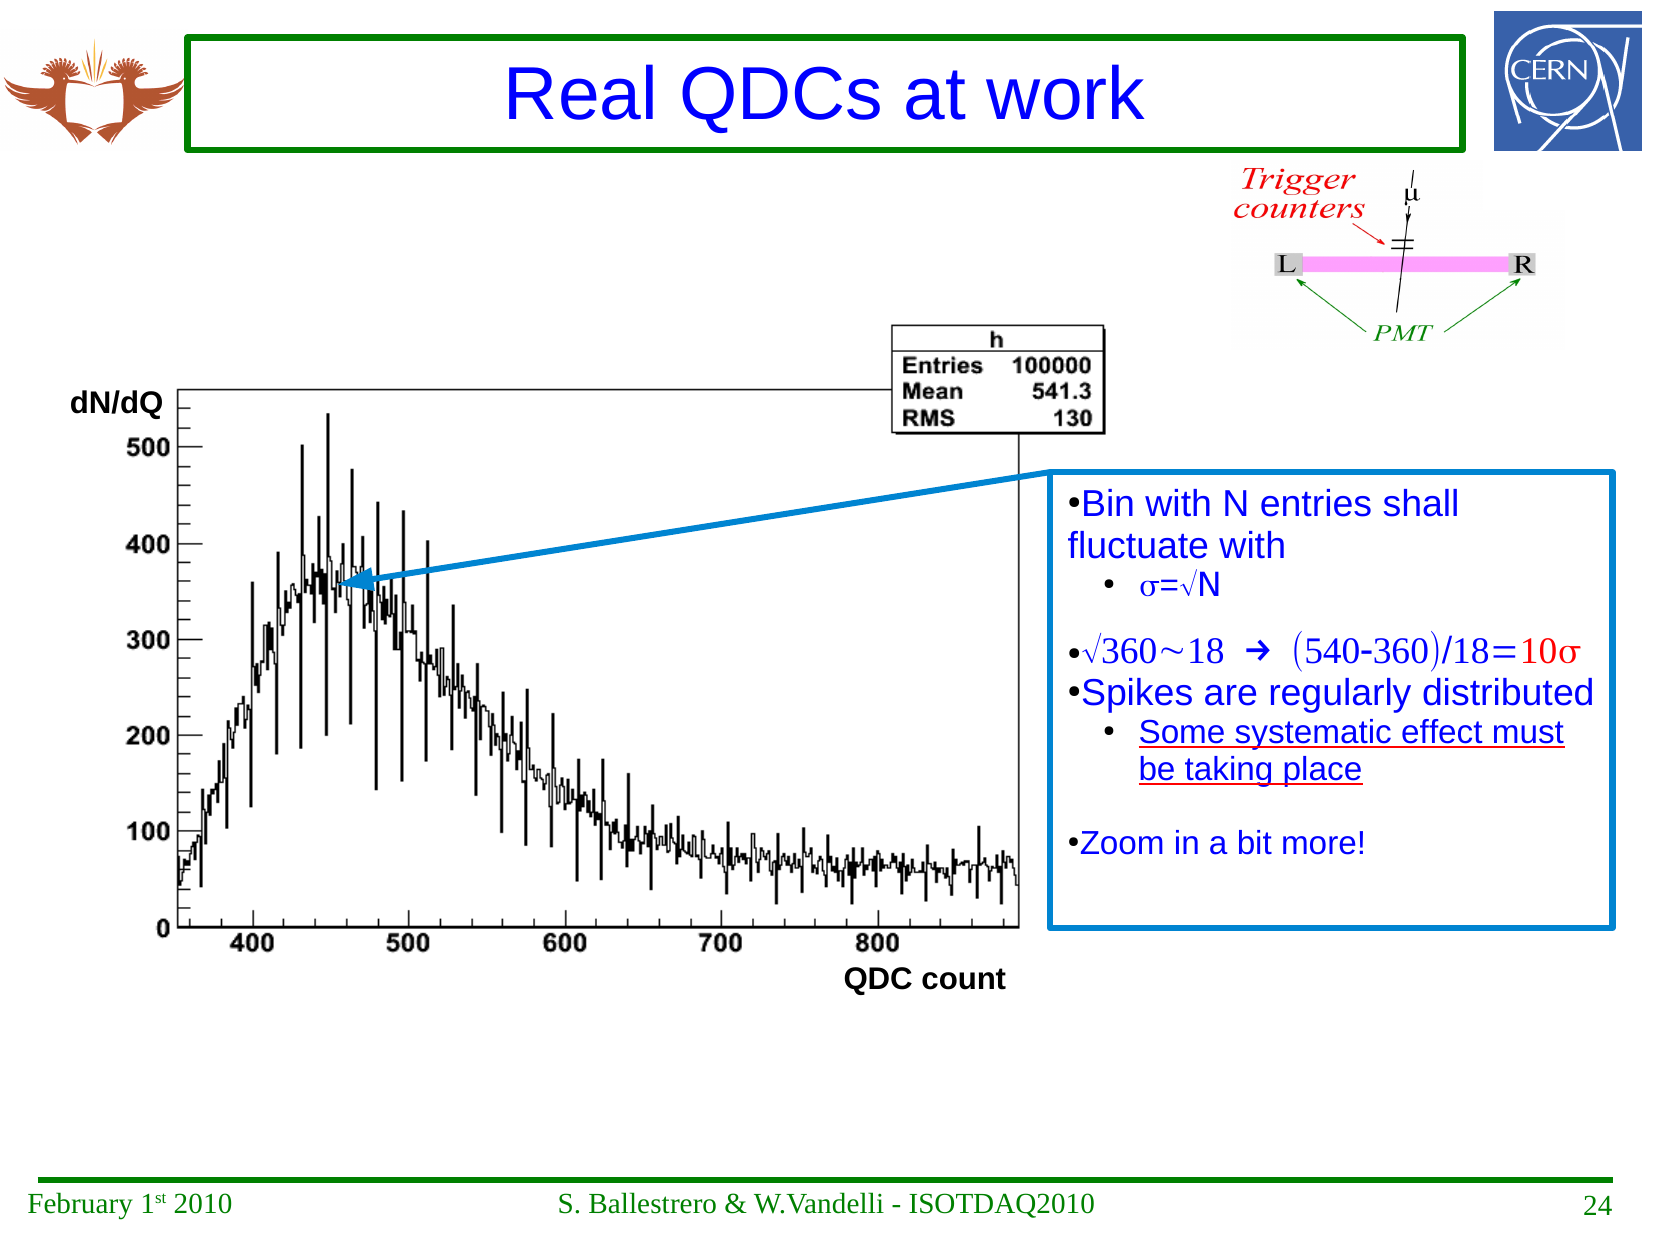

# Real QDCs at work
dN/dQ
QDC count
Bin with N entries shall fluctuate with
=√N
√360~18 → (540-360)/18=10
Spikes are regularly distributed
Some systematic effect must be taking place
Zoom in a bit more!
24